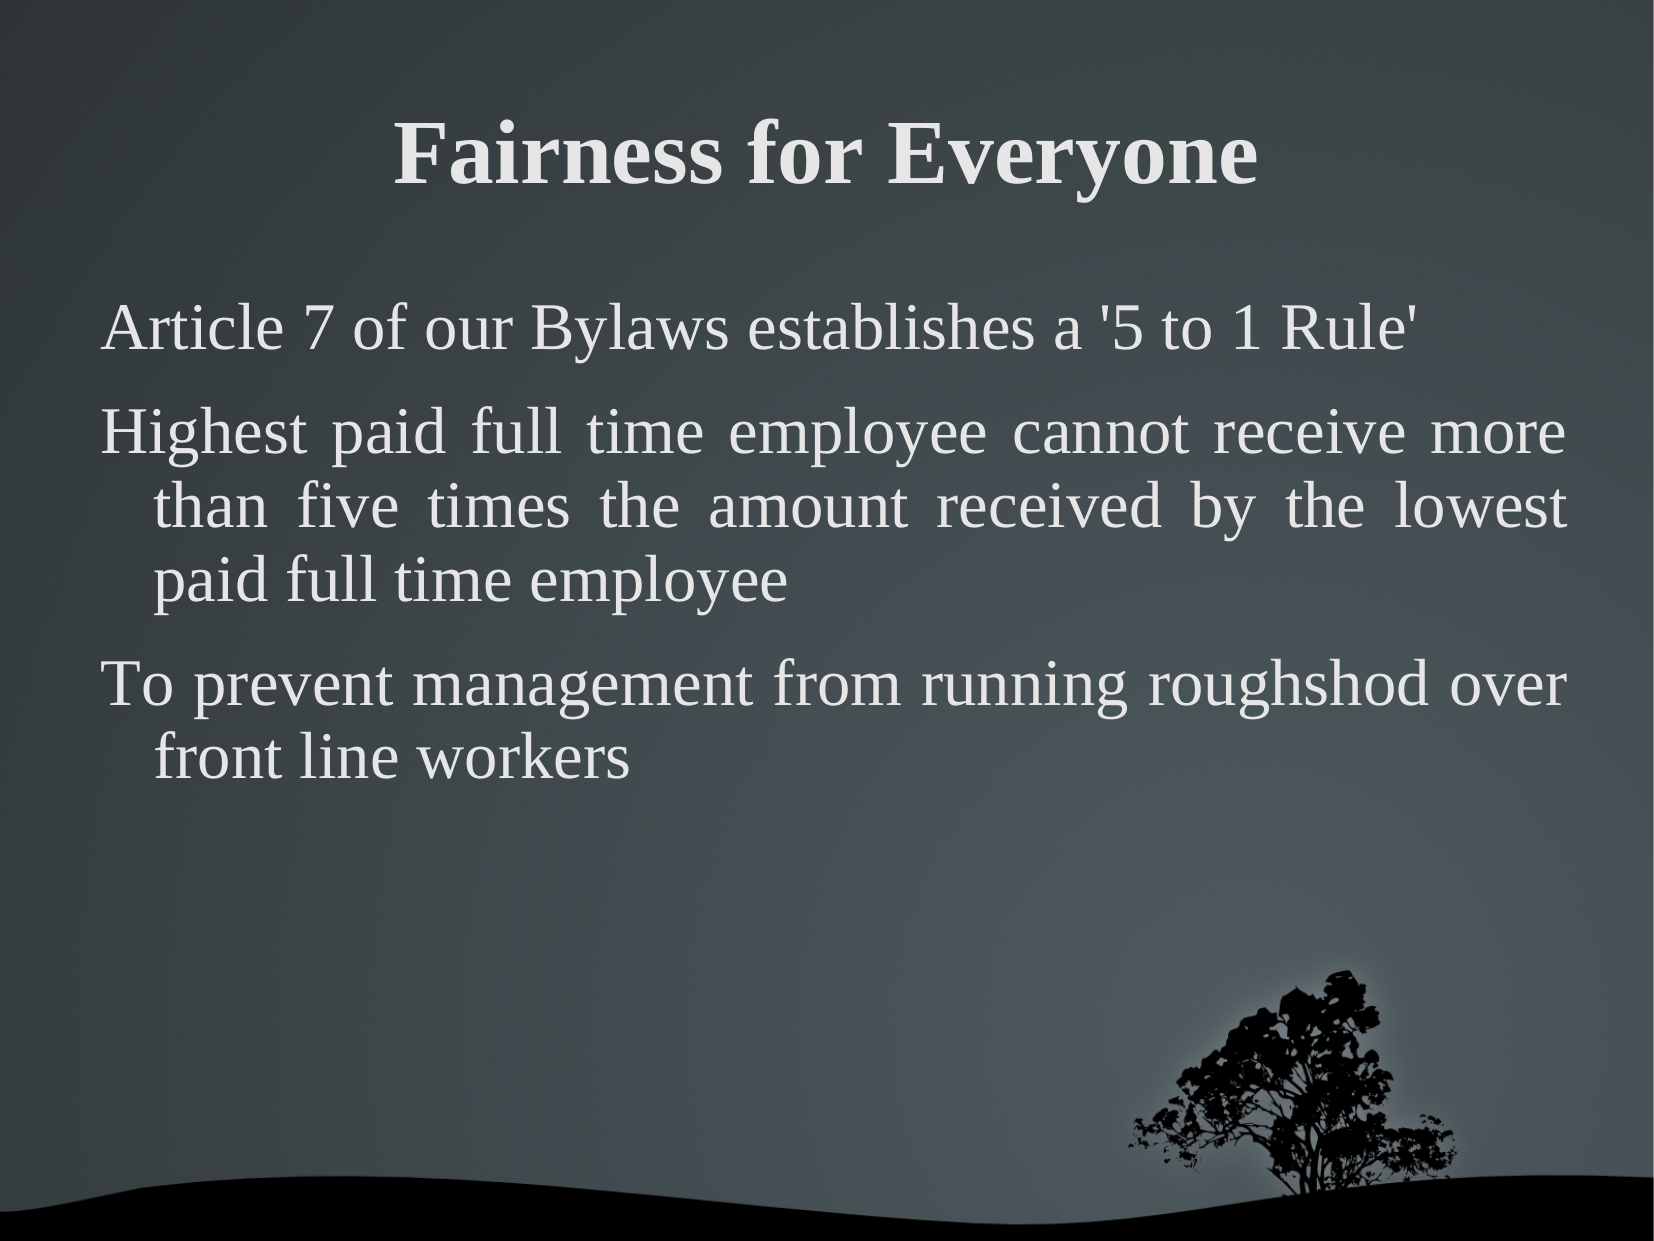

# Fairness for Everyone
Article 7 of our Bylaws establishes a '5 to 1 Rule'
Highest paid full time employee cannot receive more than five times the amount received by the lowest paid full time employee
To prevent management from running roughshod over front line workers